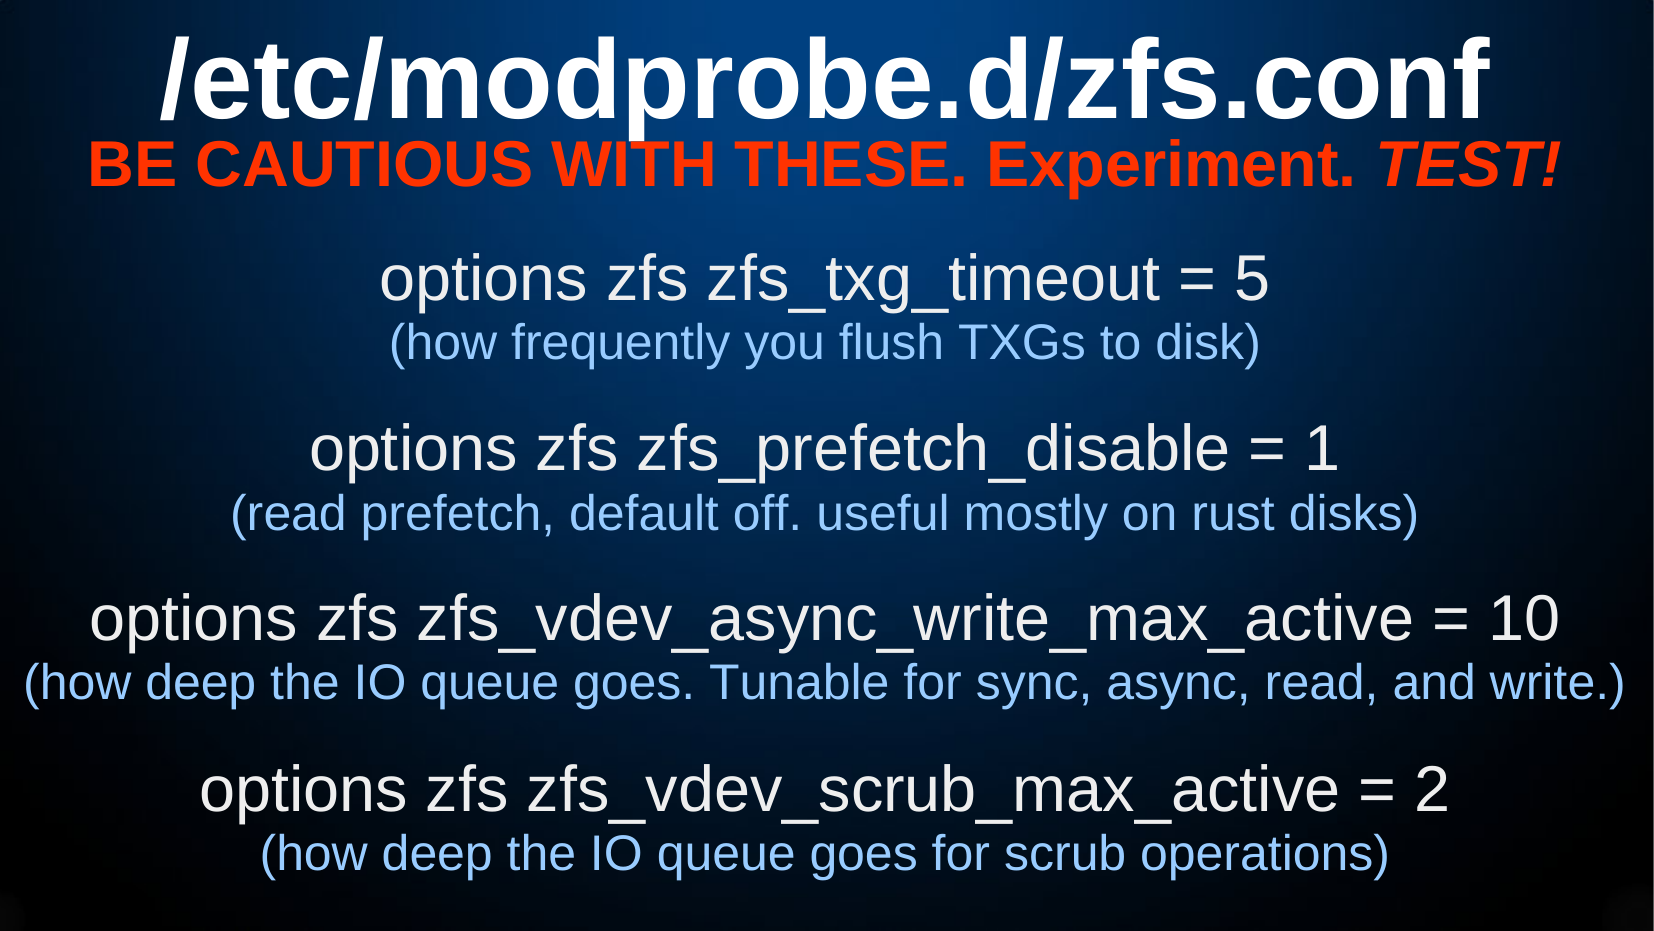

# /etc/modprobe.d/zfs.conf
BE CAUTIOUS WITH THESE. Experiment. TEST!
options zfs zfs_txg_timeout = 5
(how frequently you flush TXGs to disk)
options zfs zfs_prefetch_disable = 1
(read prefetch, default off. useful mostly on rust disks)
options zfs zfs_vdev_async_write_max_active = 10
(how deep the IO queue goes. Tunable for sync, async, read, and write.)
options zfs zfs_vdev_scrub_max_active = 2
(how deep the IO queue goes for scrub operations)